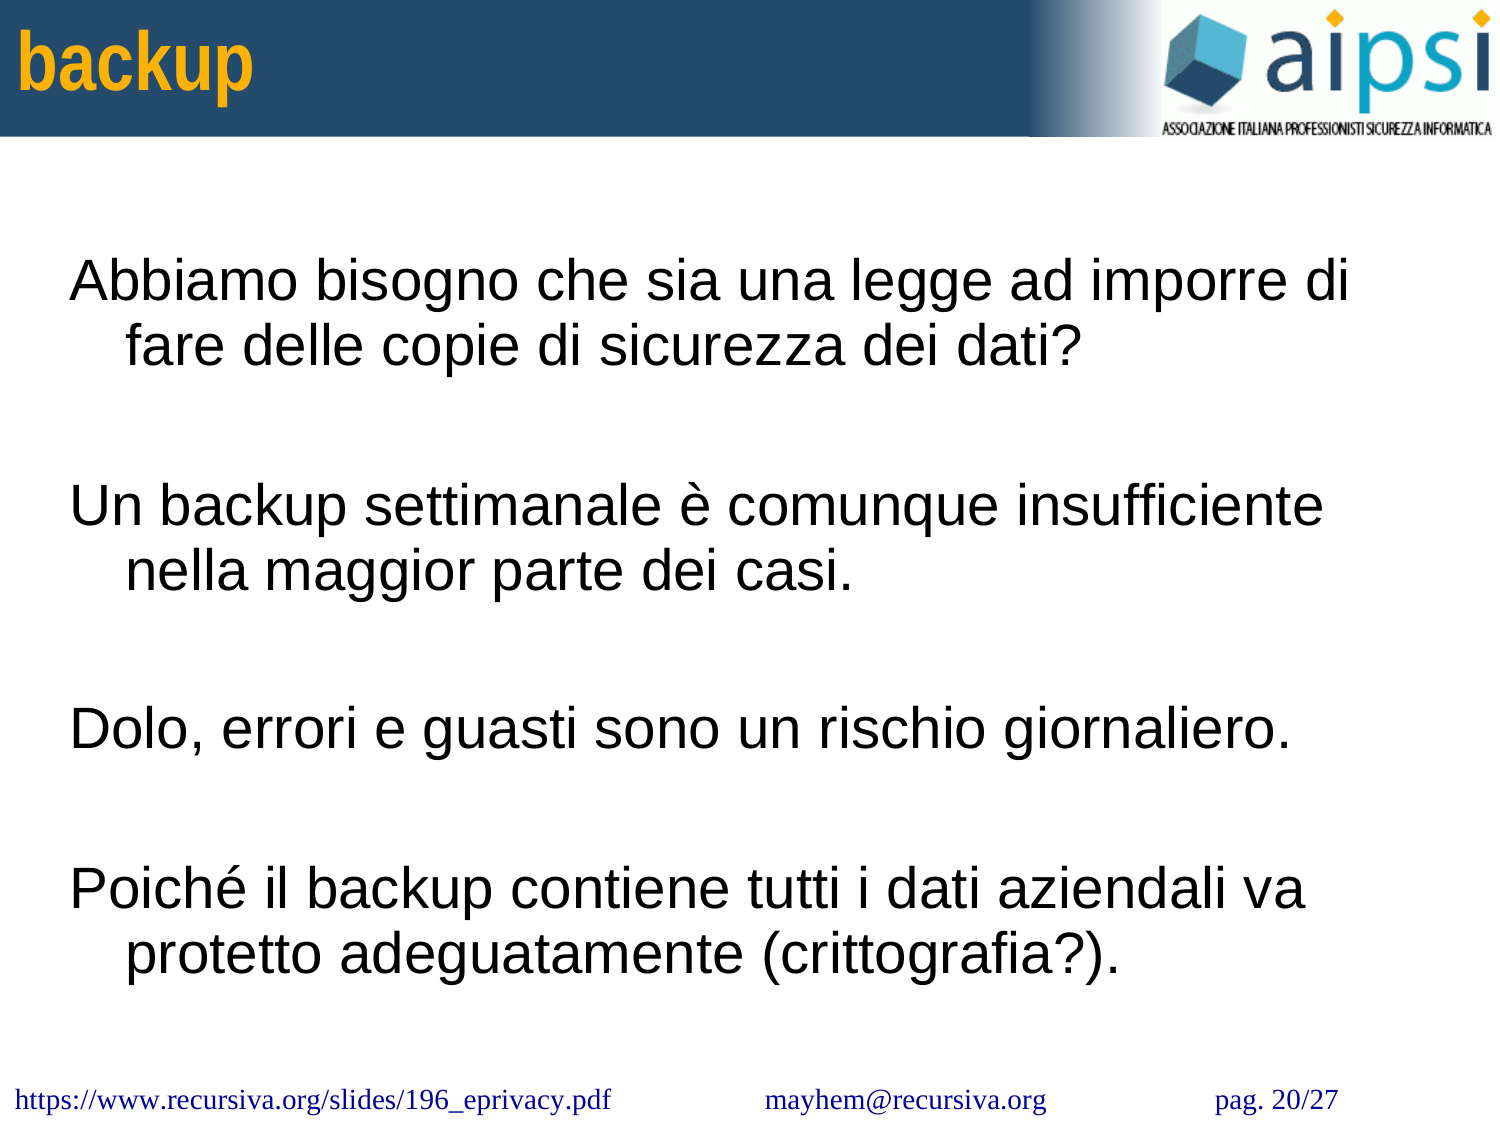

# backup
Abbiamo bisogno che sia una legge ad imporre di fare delle copie di sicurezza dei dati?
Un backup settimanale è comunque insufficiente nella maggior parte dei casi.
Dolo, errori e guasti sono un rischio giornaliero.
Poiché il backup contiene tutti i dati aziendali va protetto adeguatamente (crittografia?).
20